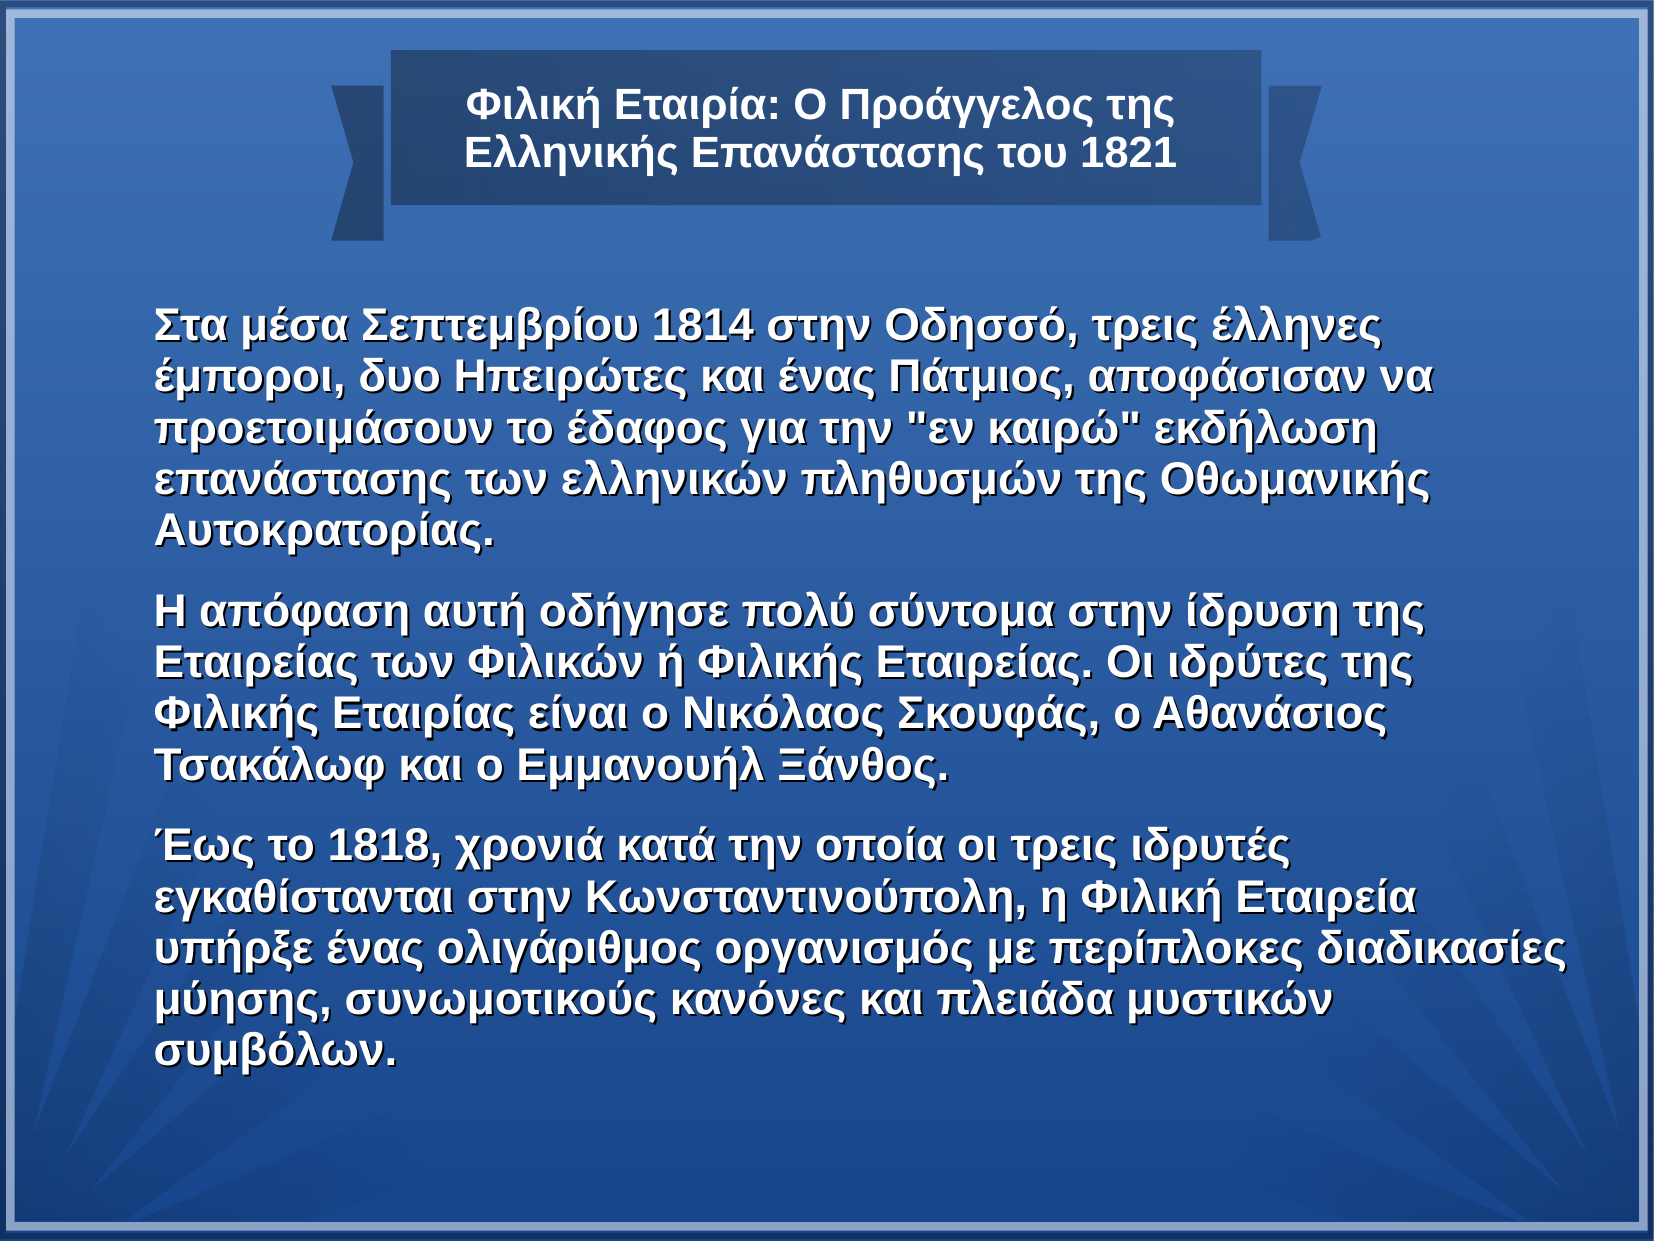

# Φιλική Εταιρία: Ο Προάγγελος της Ελληνικής Επανάστασης του 1821
Στα μέσα Σεπτεμβρίου 1814 στην Oδησσό, τρεις έλληνες έμποροι, δυο Ηπειρώτες και ένας Πάτμιος, αποφάσισαν να προετοιμάσουν το έδαφος για την "εν καιρώ" εκδήλωση επανάστασης των ελληνικών πληθυσμών της Οθωμανικής Aυτοκρατορίας.
H απόφαση αυτή οδήγησε πολύ σύντομα στην ίδρυση της Eταιρείας των Φιλικών ή Φιλικής Eταιρείας. Οι ιδρύτες της Φιλικής Εταιρίας είναι ο Νικόλαος Σκουφάς, ο Αθανάσιος Τσακάλωφ και ο Εμμανουήλ Ξάνθος.
Έως το 1818, χρονιά κατά την οποία οι τρεις ιδρυτές εγκαθίστανται στην Kωνσταντινούπολη, η Φιλική Eταιρεία υπήρξε ένας ολιγάριθμος οργανισμός με περίπλοκες διαδικασίες μύησης, συνωμοτικούς κανόνες και πλειάδα μυστικών συμβόλων.